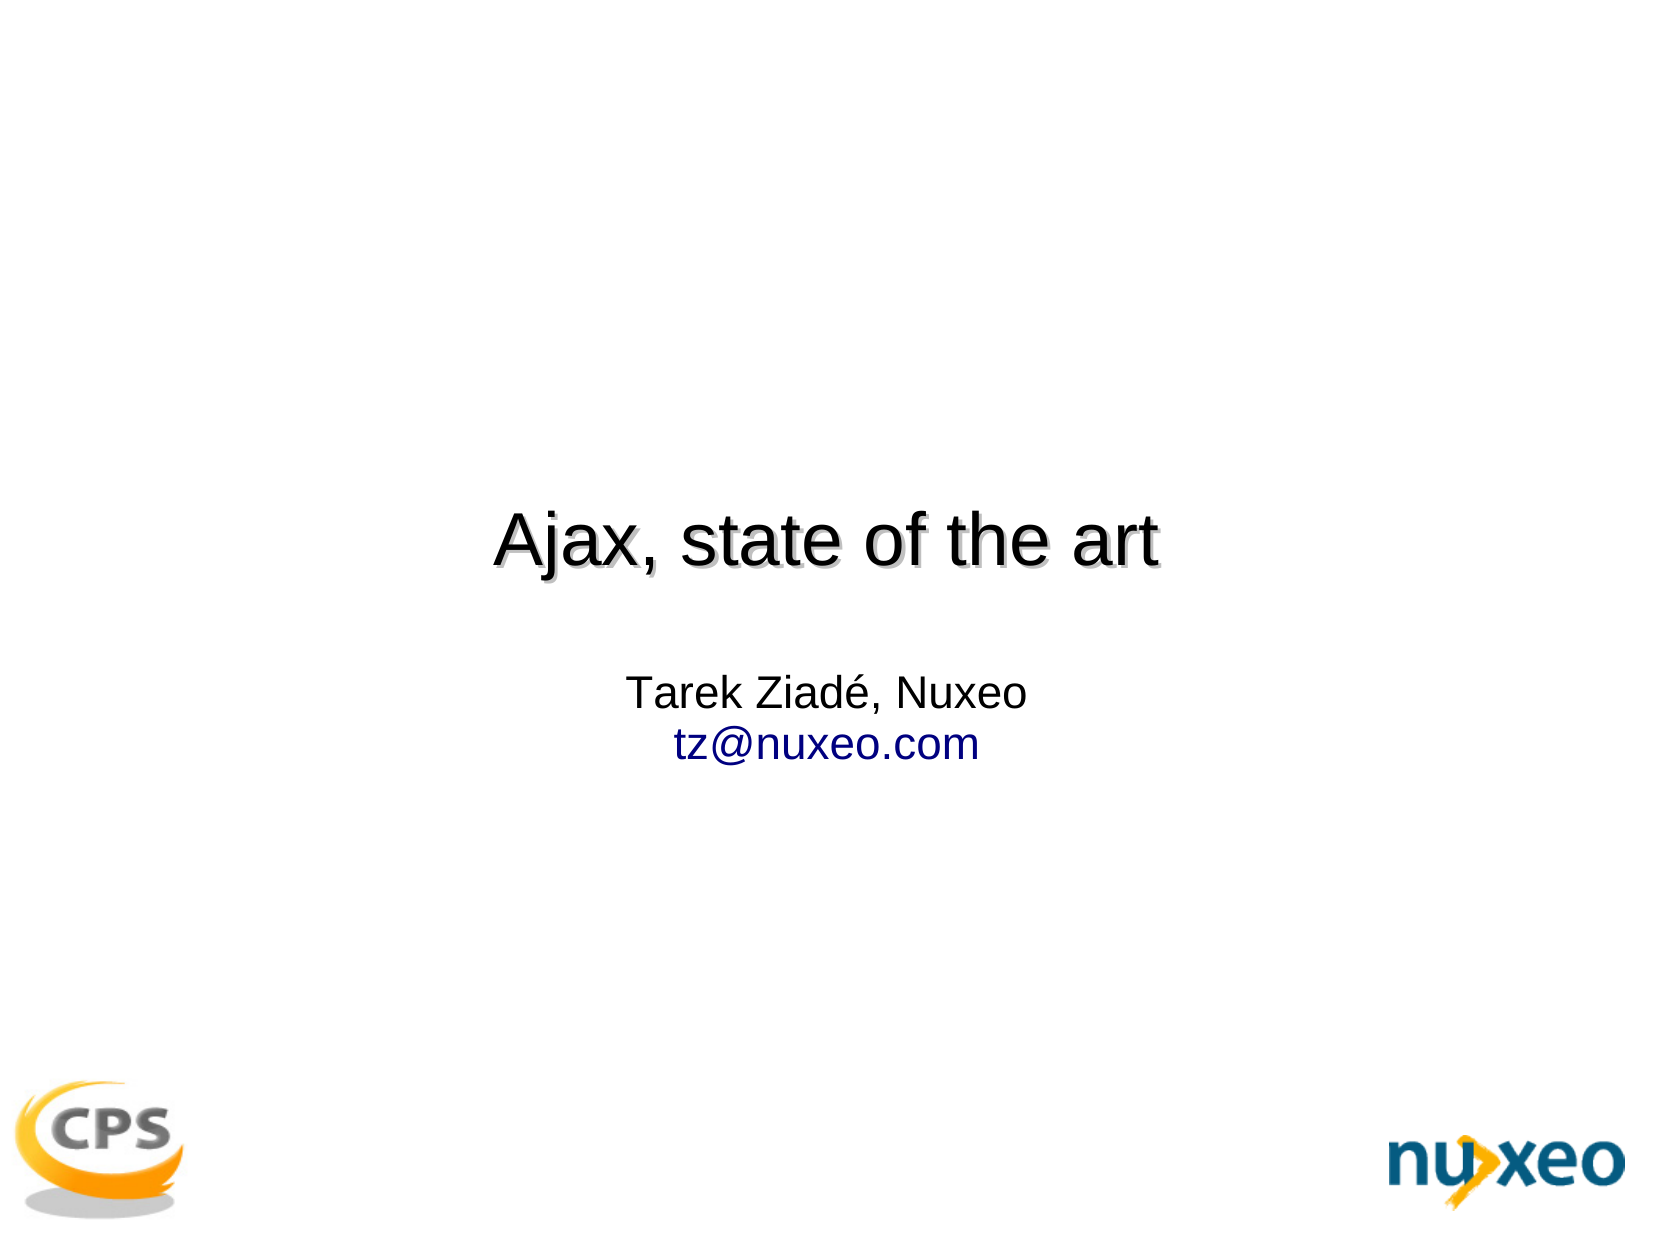

Ajax, state of the art
Tarek Ziadé, Nuxeo
tz@nuxeo.com